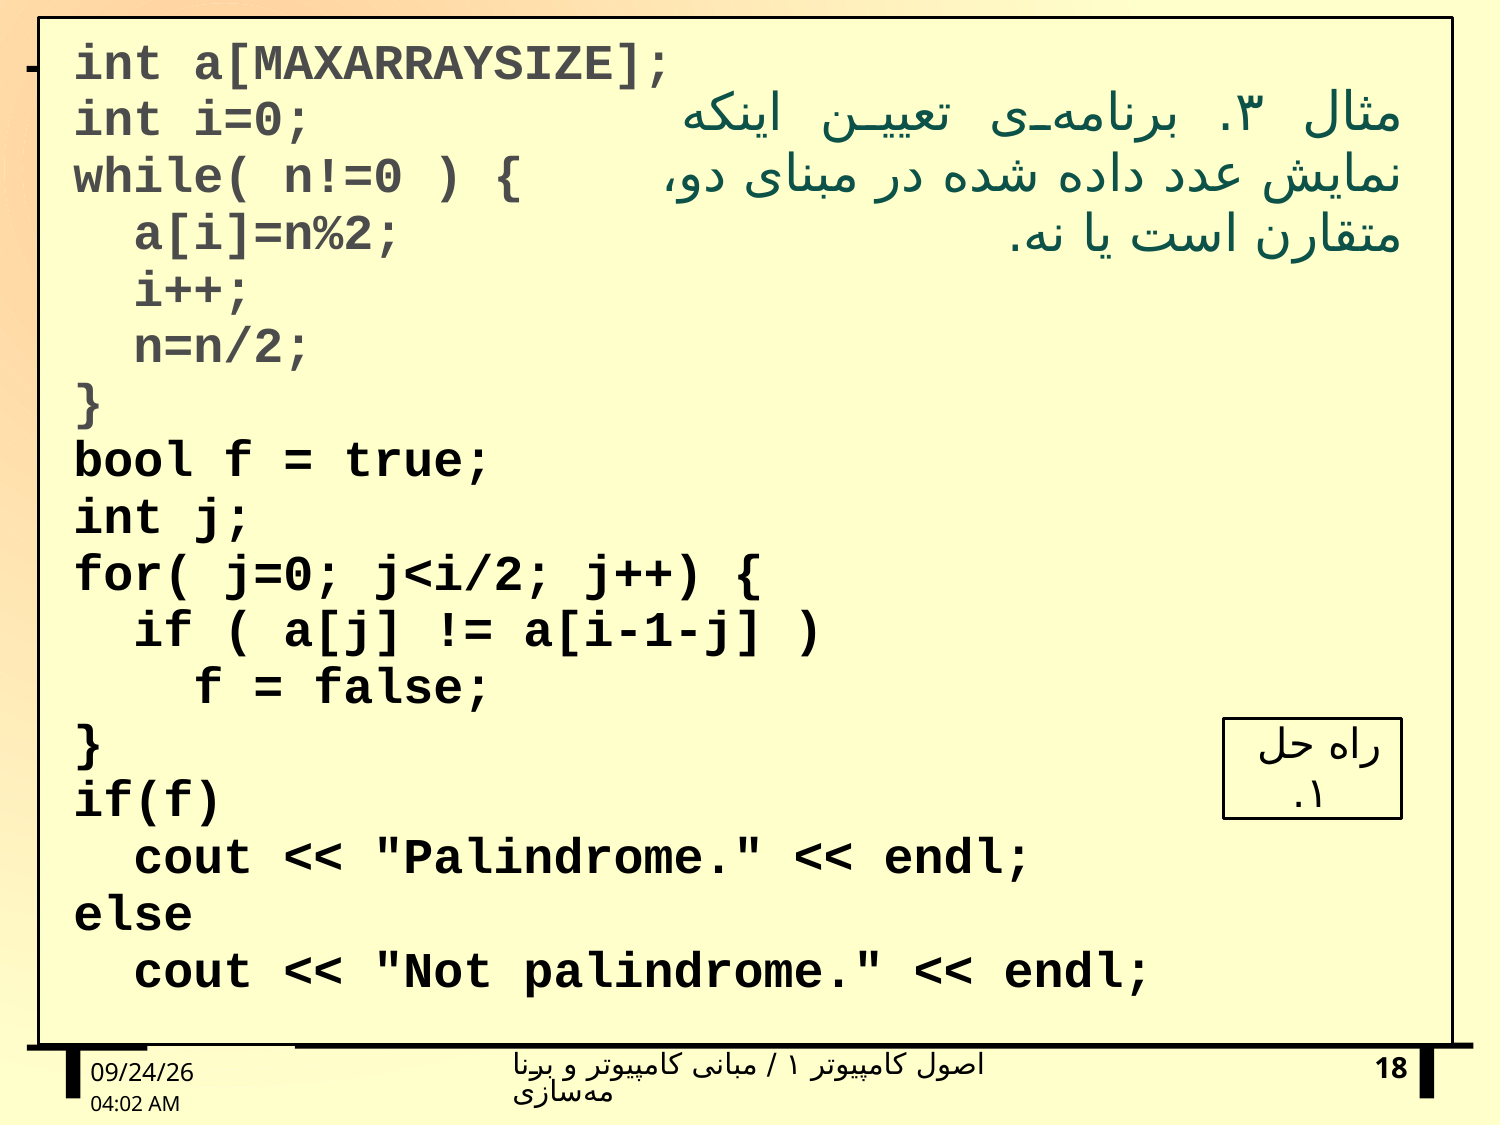

# int a[MAXARRAYSIZE];
int i=0;
while( n!=0 ) {
 a[i]=n%2;
 i++;
 n=n/2;
}
bool f = true;
int j;
for( j=0; j<i/2; j++) {
 if ( a[j] != a[i-1-j] )
 f = false;
}
if(f)
 cout << "Palindrome." << endl;
else
 cout << "Not palindrome." << endl;
مثال ۳. برنامه‌ی تعیین اینکه نمایش عدد داده شده در مبنای دو، متقارن است یا نه.
راه حل ۱.
اصول کامپیوتر ۱ / مبانی کامپیوتر و برنامه‌سازی
18